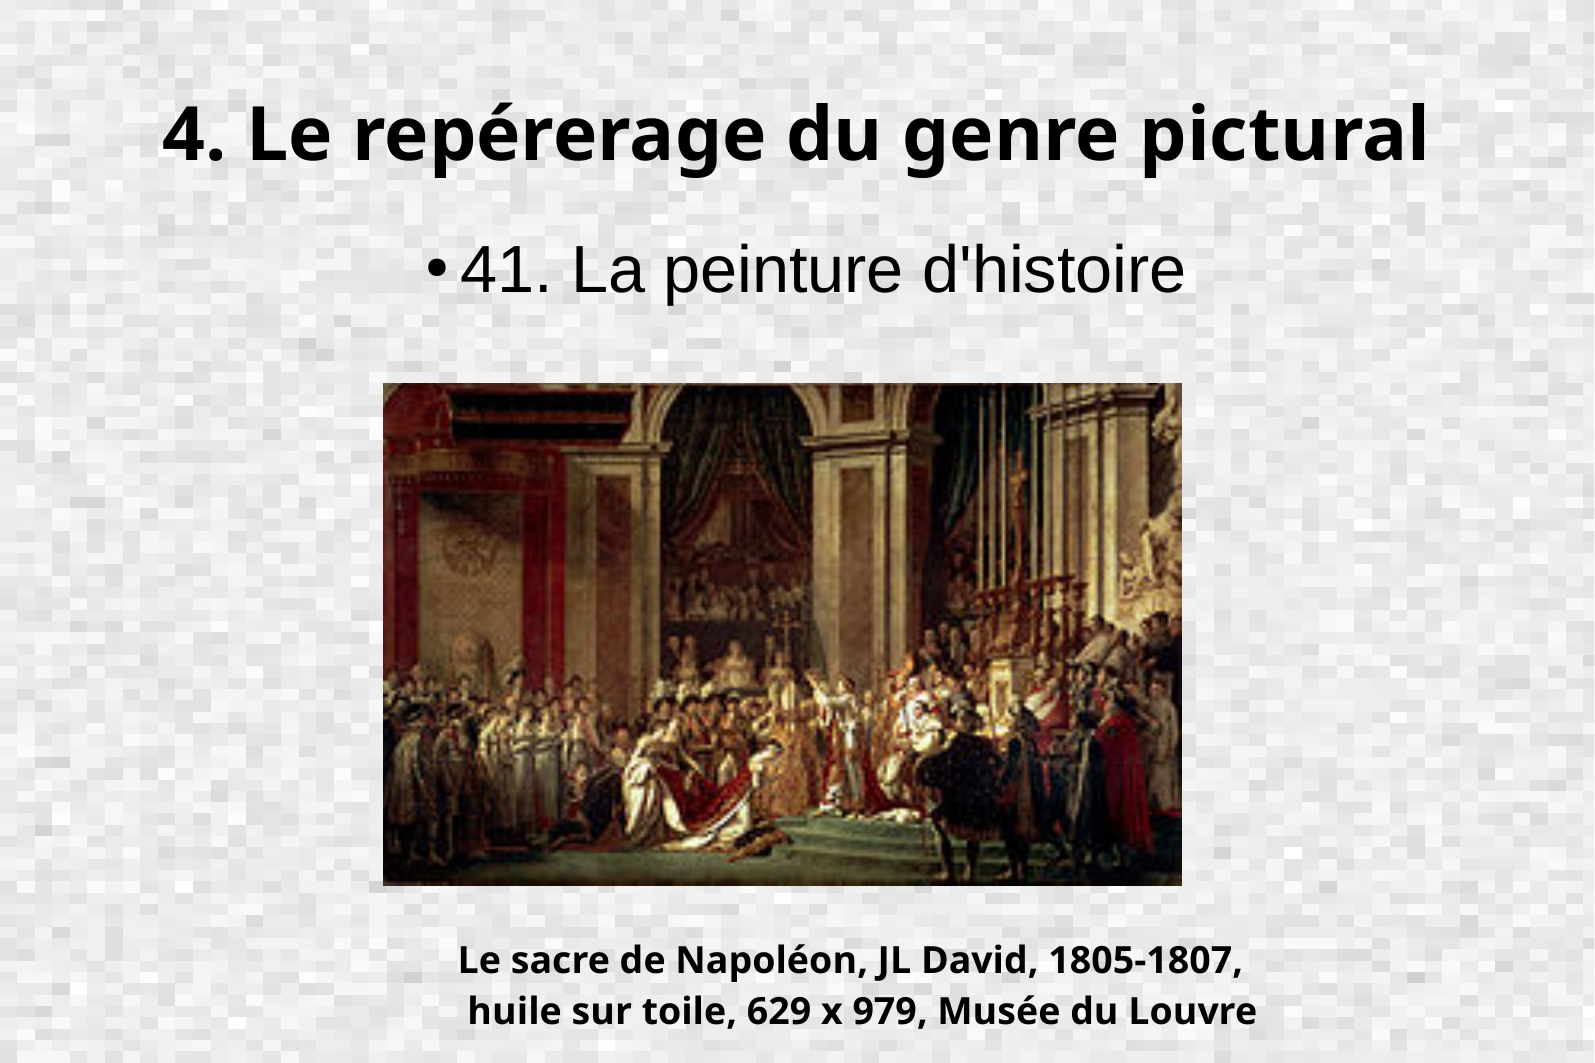

# 4. Le repérerage du genre pictural
41. La peinture d'histoire
Le sacre de Napoléon, JL David, 1805-1807,
 huile sur toile, 629 x 979, Musée du Louvre